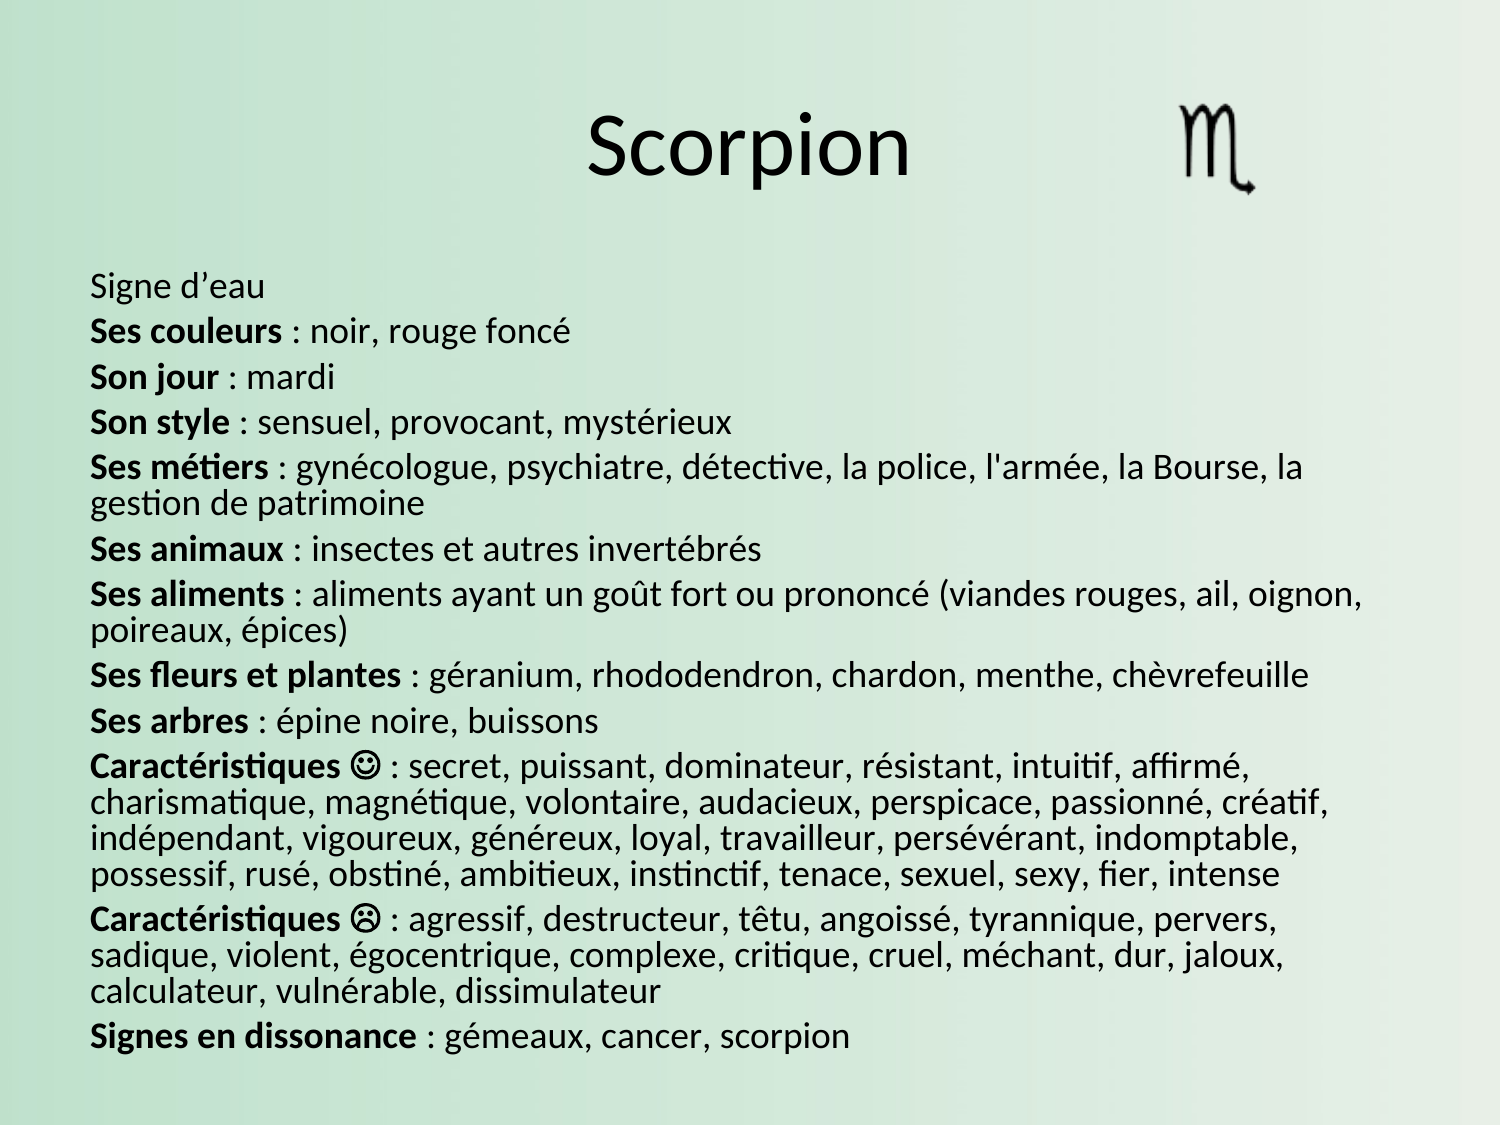

# Scorpion
Signe d’eau
Ses couleurs : noir, rouge foncé
Son jour : mardi
Son style : sensuel, provocant, mystérieux
Ses métiers : gynécologue, psychiatre, détective, la police, l'armée, la Bourse, la gestion de patrimoine
Ses animaux : insectes et autres invertébrés
Ses aliments : aliments ayant un goût fort ou prononcé (viandes rouges, ail, oignon, poireaux, épices)
Ses fleurs et plantes : géranium, rhododendron, chardon, menthe, chèvrefeuille
Ses arbres : épine noire, buissons
Caractéristiques  : secret, puissant, dominateur, résistant, intuitif, affirmé, charismatique, magnétique, volontaire, audacieux, perspicace, passionné, créatif, indépendant, vigoureux, généreux, loyal, travailleur, persévérant, indomptable, possessif, rusé, obstiné, ambitieux, instinctif, tenace, sexuel, sexy, fier, intense
Caractéristiques  : agressif, destructeur, têtu, angoissé, tyrannique, pervers, sadique, violent, égocentrique, complexe, critique, cruel, méchant, dur, jaloux, calculateur, vulnérable, dissimulateur
Signes en dissonance : gémeaux, cancer, scorpion